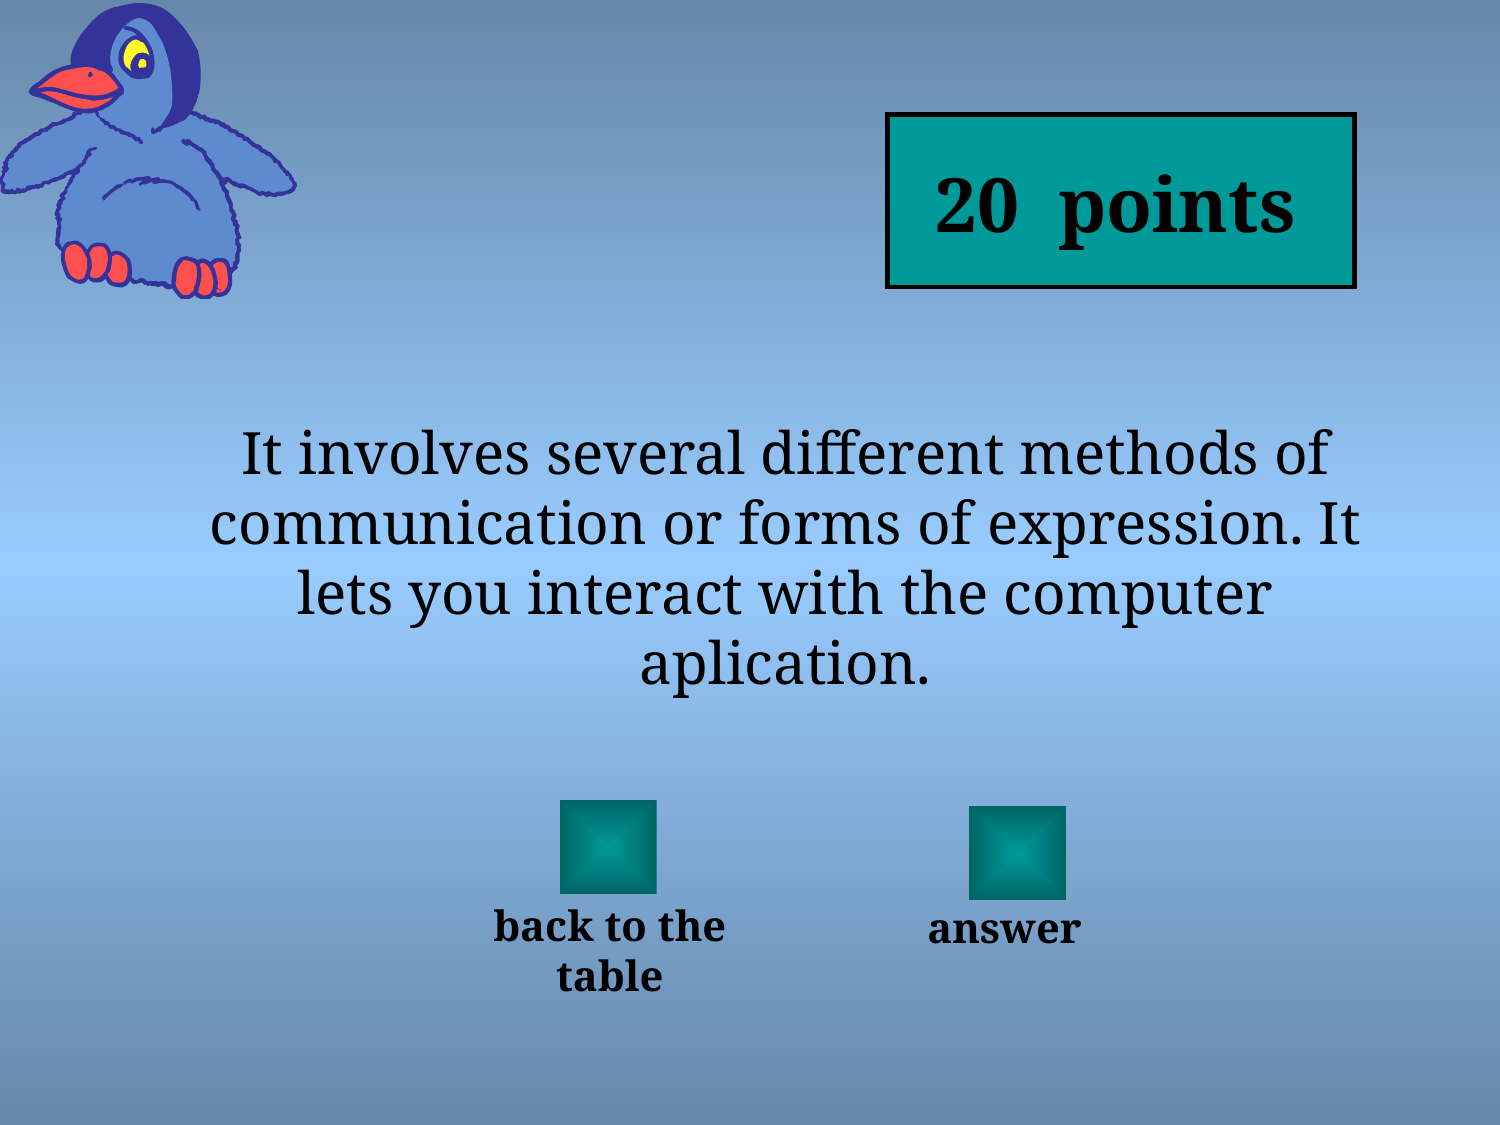

20 points
# It involves several different methods of communication or forms of expression. It lets you interact with the computer aplication.
back to the table
answer